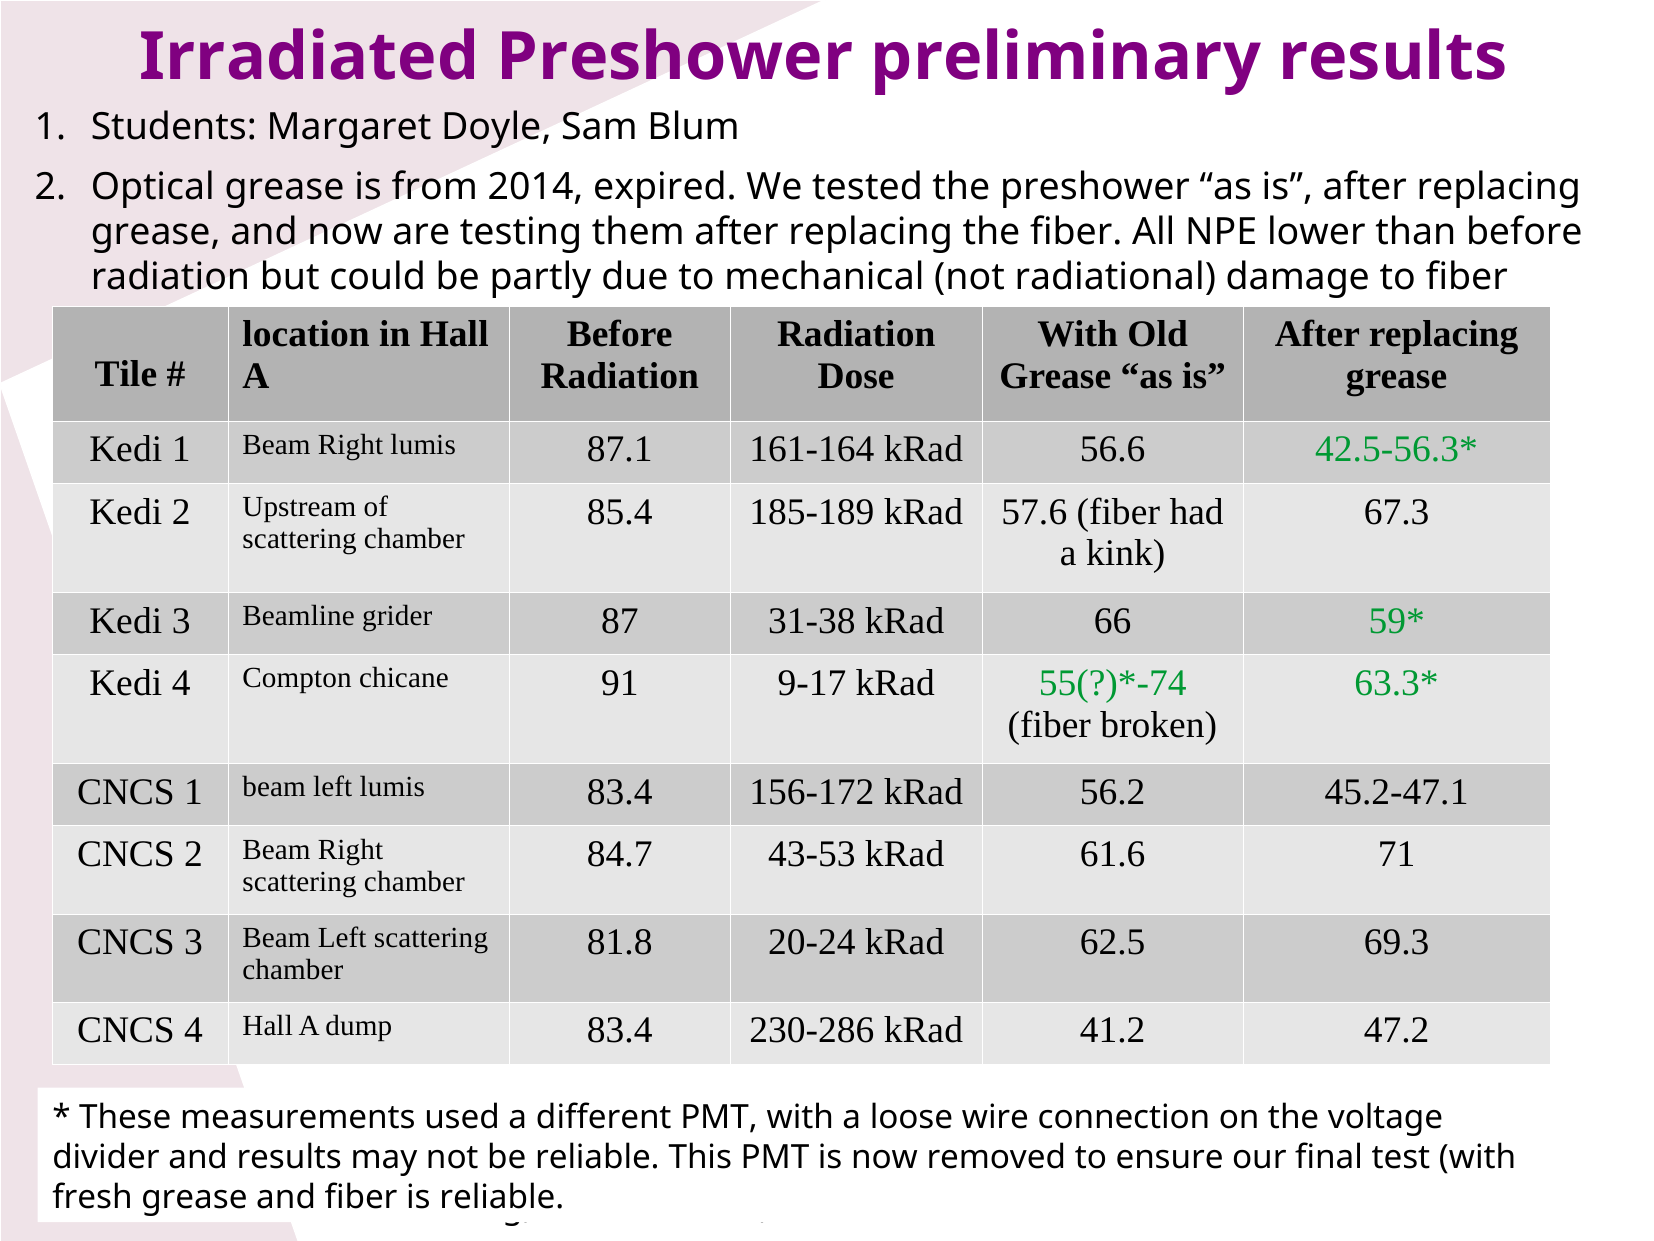

# Irradiated Preshower preliminary results
Students: Margaret Doyle, Sam Blum
Optical grease is from 2014, expired. We tested the preshower “as is”, after replacing grease, and now are testing them after replacing the fiber. All NPE lower than before radiation but could be partly due to mechanical (not radiational) damage to fiber
| Tile # | location in Hall A | Before Radiation | Radiation Dose | With Old Grease “as is” | After replacing grease |
| --- | --- | --- | --- | --- | --- |
| Kedi 1 | Beam Right lumis | 87.1 | 161-164 kRad | 56.6 | 42.5-56.3\* |
| Kedi 2 | Upstream of scattering chamber | 85.4 | 185-189 kRad | 57.6 (fiber had a kink) | 67.3 |
| Kedi 3 | Beamline grider | 87 | 31-38 kRad | 66 | 59\* |
| Kedi 4 | Compton chicane | 91 | 9-17 kRad | 55(?)\*-74 (fiber broken) | 63.3\* |
| CNCS 1 | beam left lumis | 83.4 | 156-172 kRad | 56.2 | 45.2-47.1 |
| CNCS 2 | Beam Right scattering chamber | 84.7 | 43-53 kRad | 61.6 | 71 |
| CNCS 3 | Beam Left scattering chamber | 81.8 | 20-24 kRad | 62.5 | 69.3 |
| CNCS 4 | Hall A dump | 83.4 | 230-286 kRad | 41.2 | 47.2 |
* These measurements used a different PMT, with a loose wire connection on the voltage divider and results may not be reliable. This PMT is now removed to ensure our final test (with fresh grease and fiber is reliable.
5